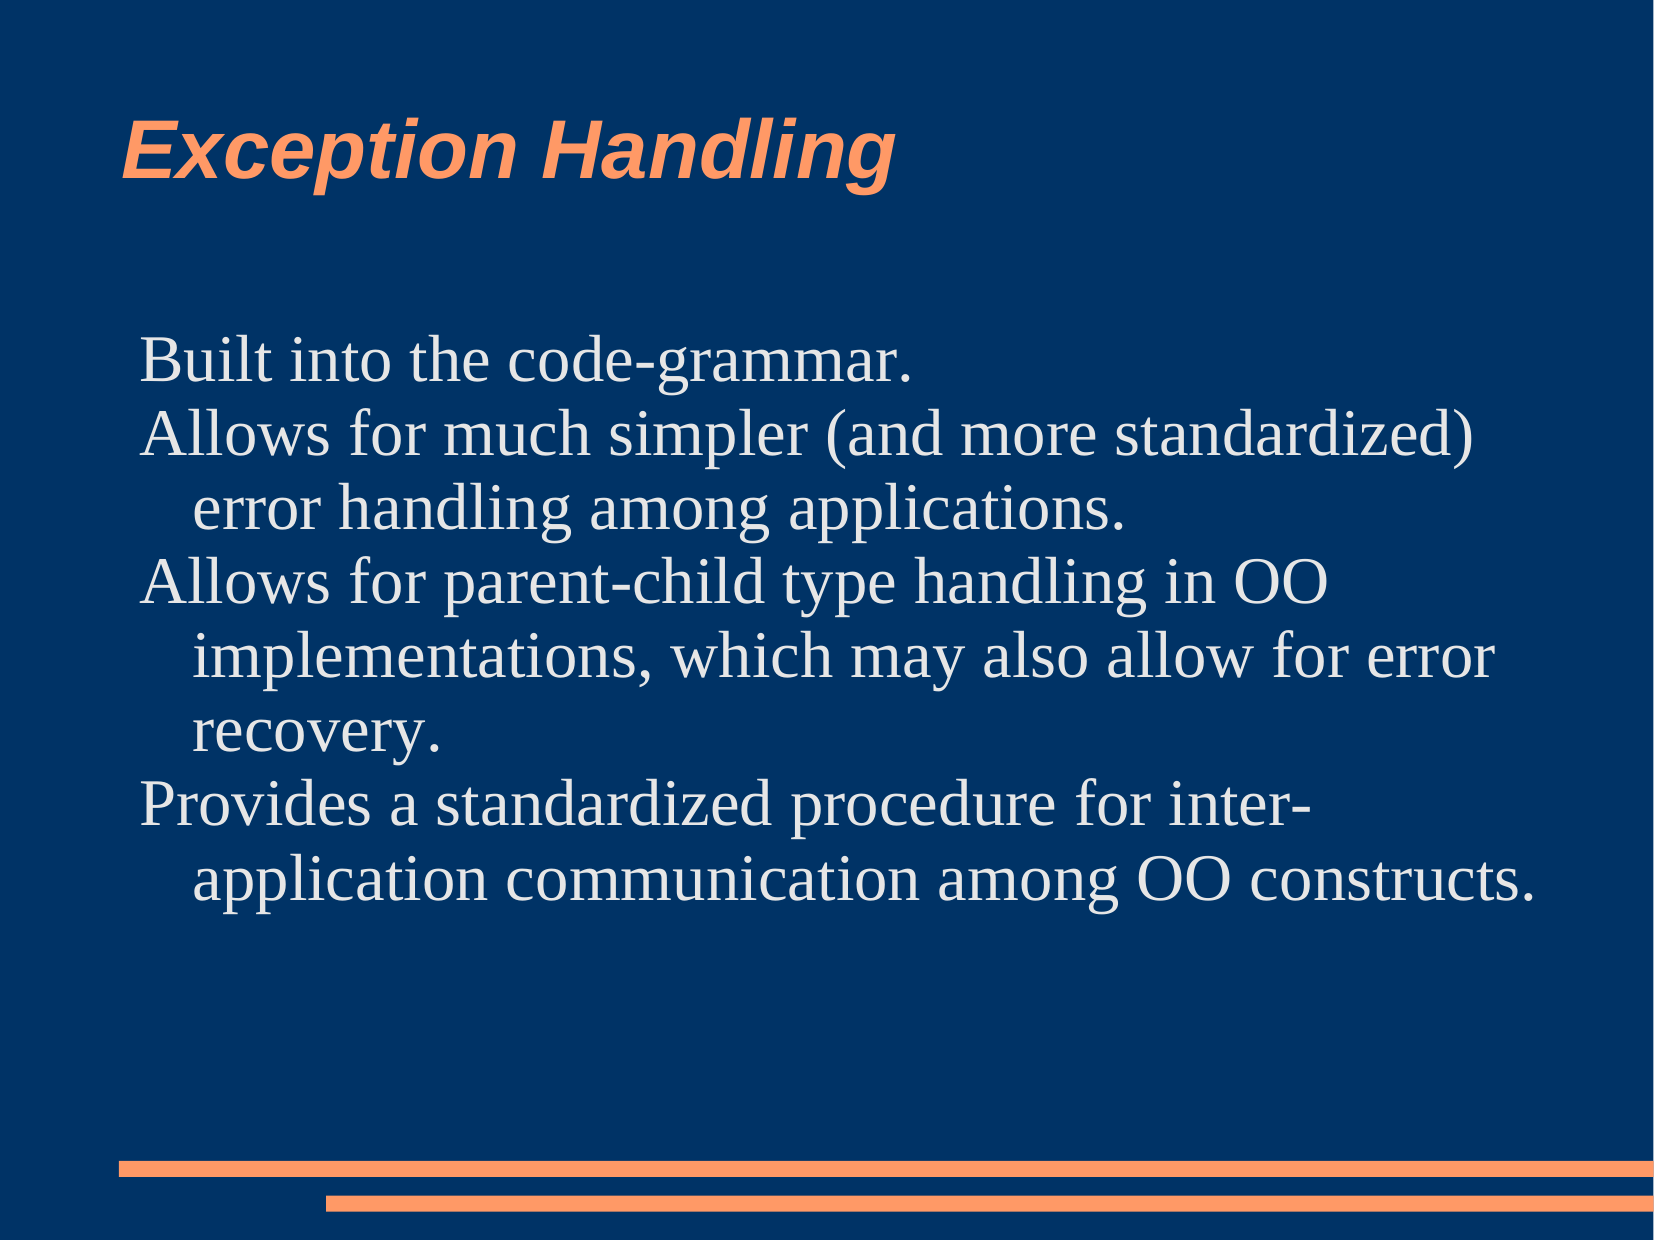

# Exception Handling
Built into the code-grammar.
Allows for much simpler (and more standardized) error handling among applications.
Allows for parent-child type handling in OO implementations, which may also allow for error recovery.
Provides a standardized procedure for inter-application communication among OO constructs.